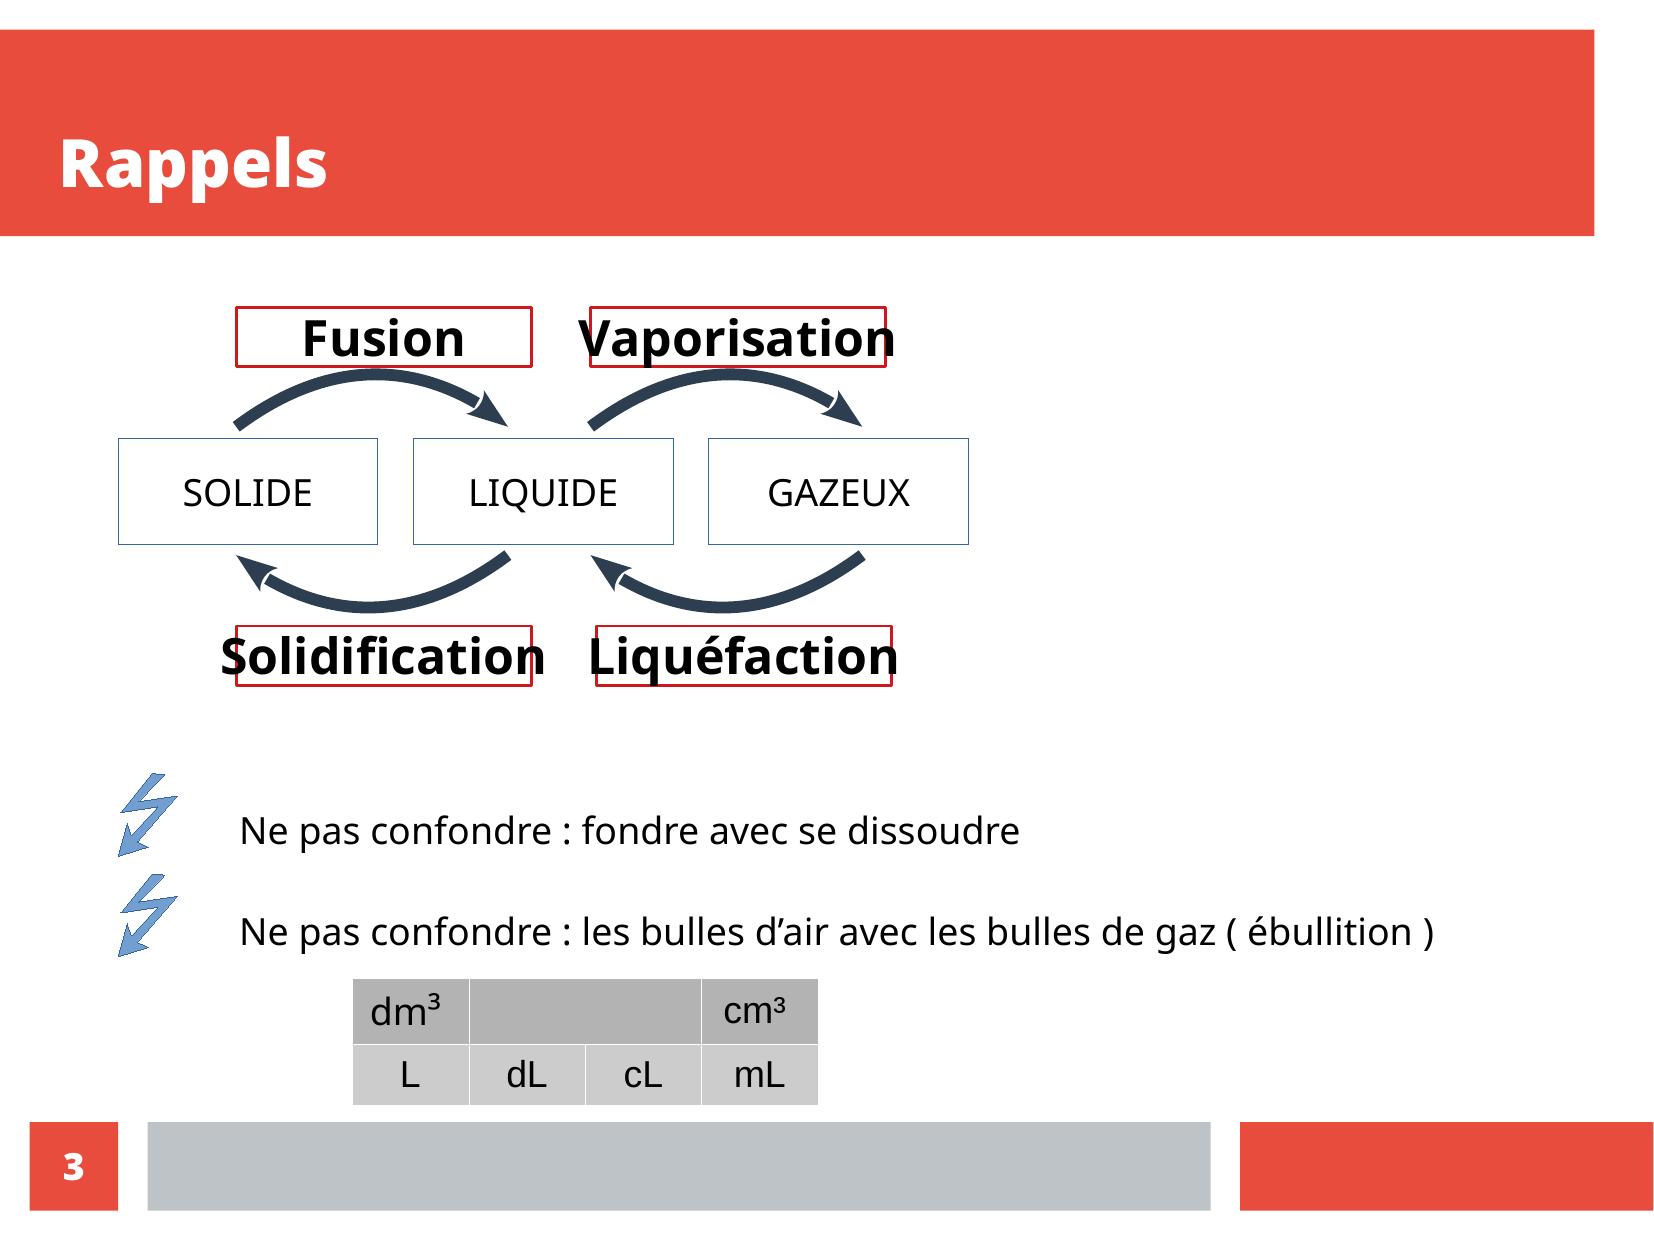

# Rappels
Fusion
Vaporisation
SOLIDE
LIQUIDE
GAZEUX
Solidification
Liquéfaction
Ne pas confondre : fondre avec se dissoudre
Ne pas confondre : les bulles d’air avec les bulles de gaz ( ébullition )
| dm³ | | | cm³ |
| --- | --- | --- | --- |
| L | dL | cL | mL |
3